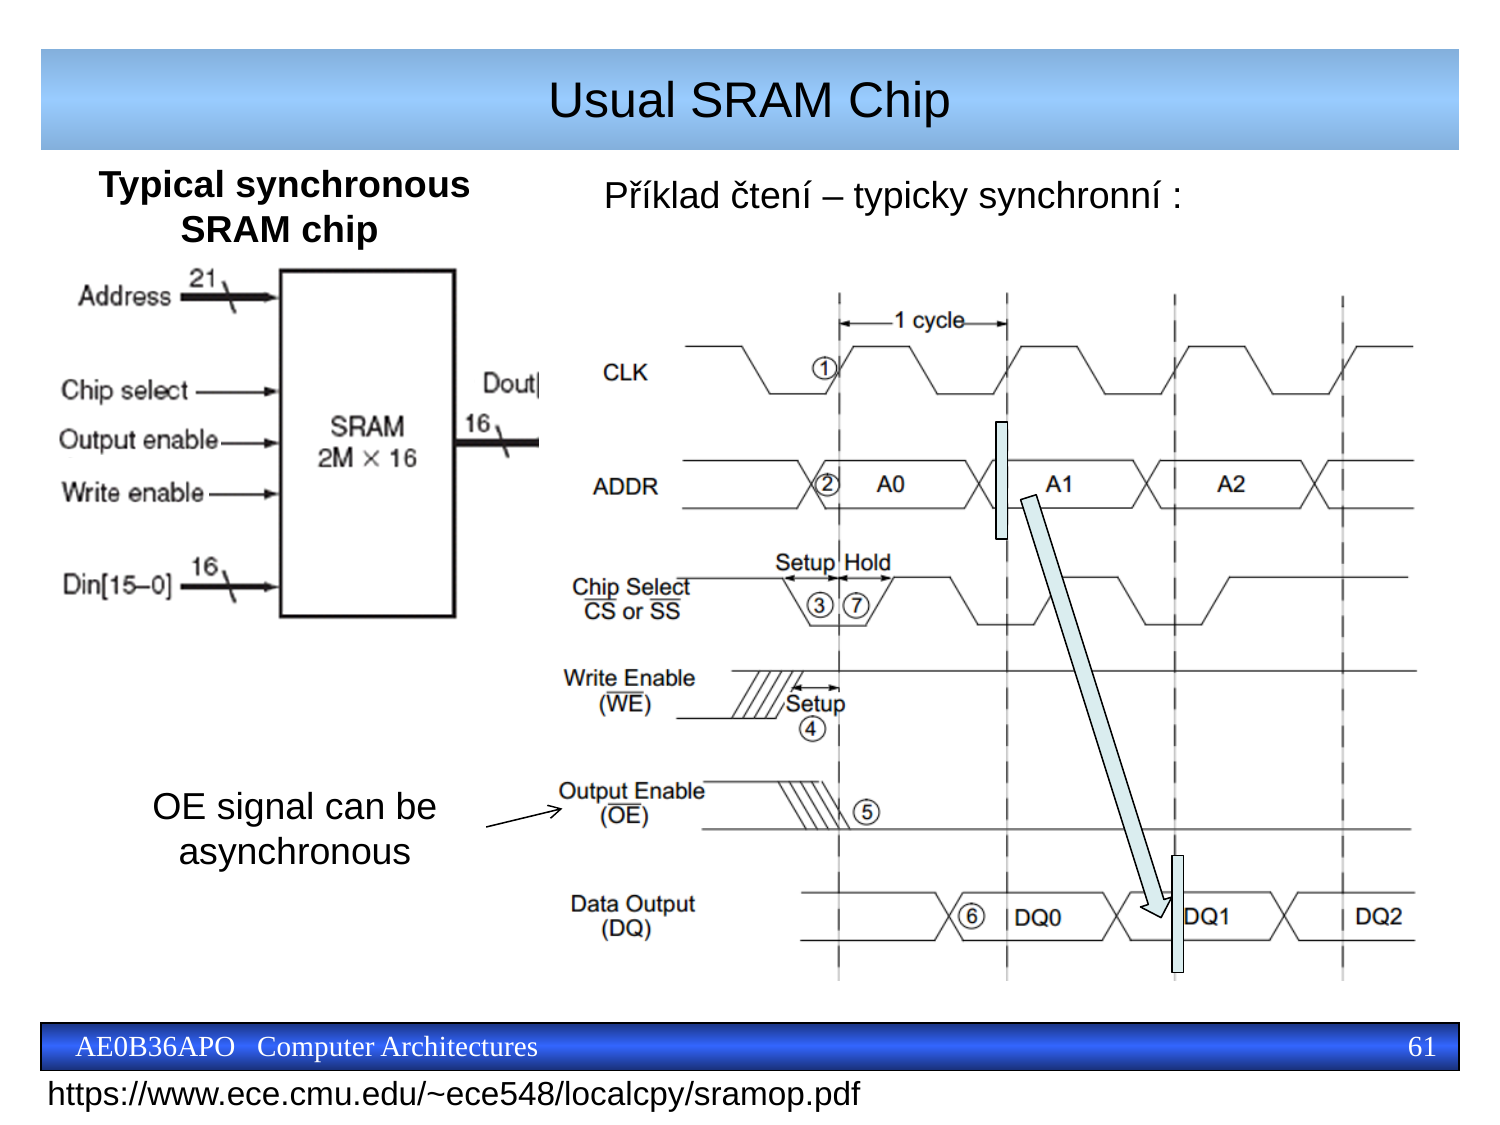

# Usual SRAM Chip
Typical synchronous
SRAM chip
Příklad čtení – typicky synchronní :
OE signal can be
asynchronous
AE0B36APO Computer Architectures
61
https://www.ece.cmu.edu/~ece548/localcpy/sramop.pdf